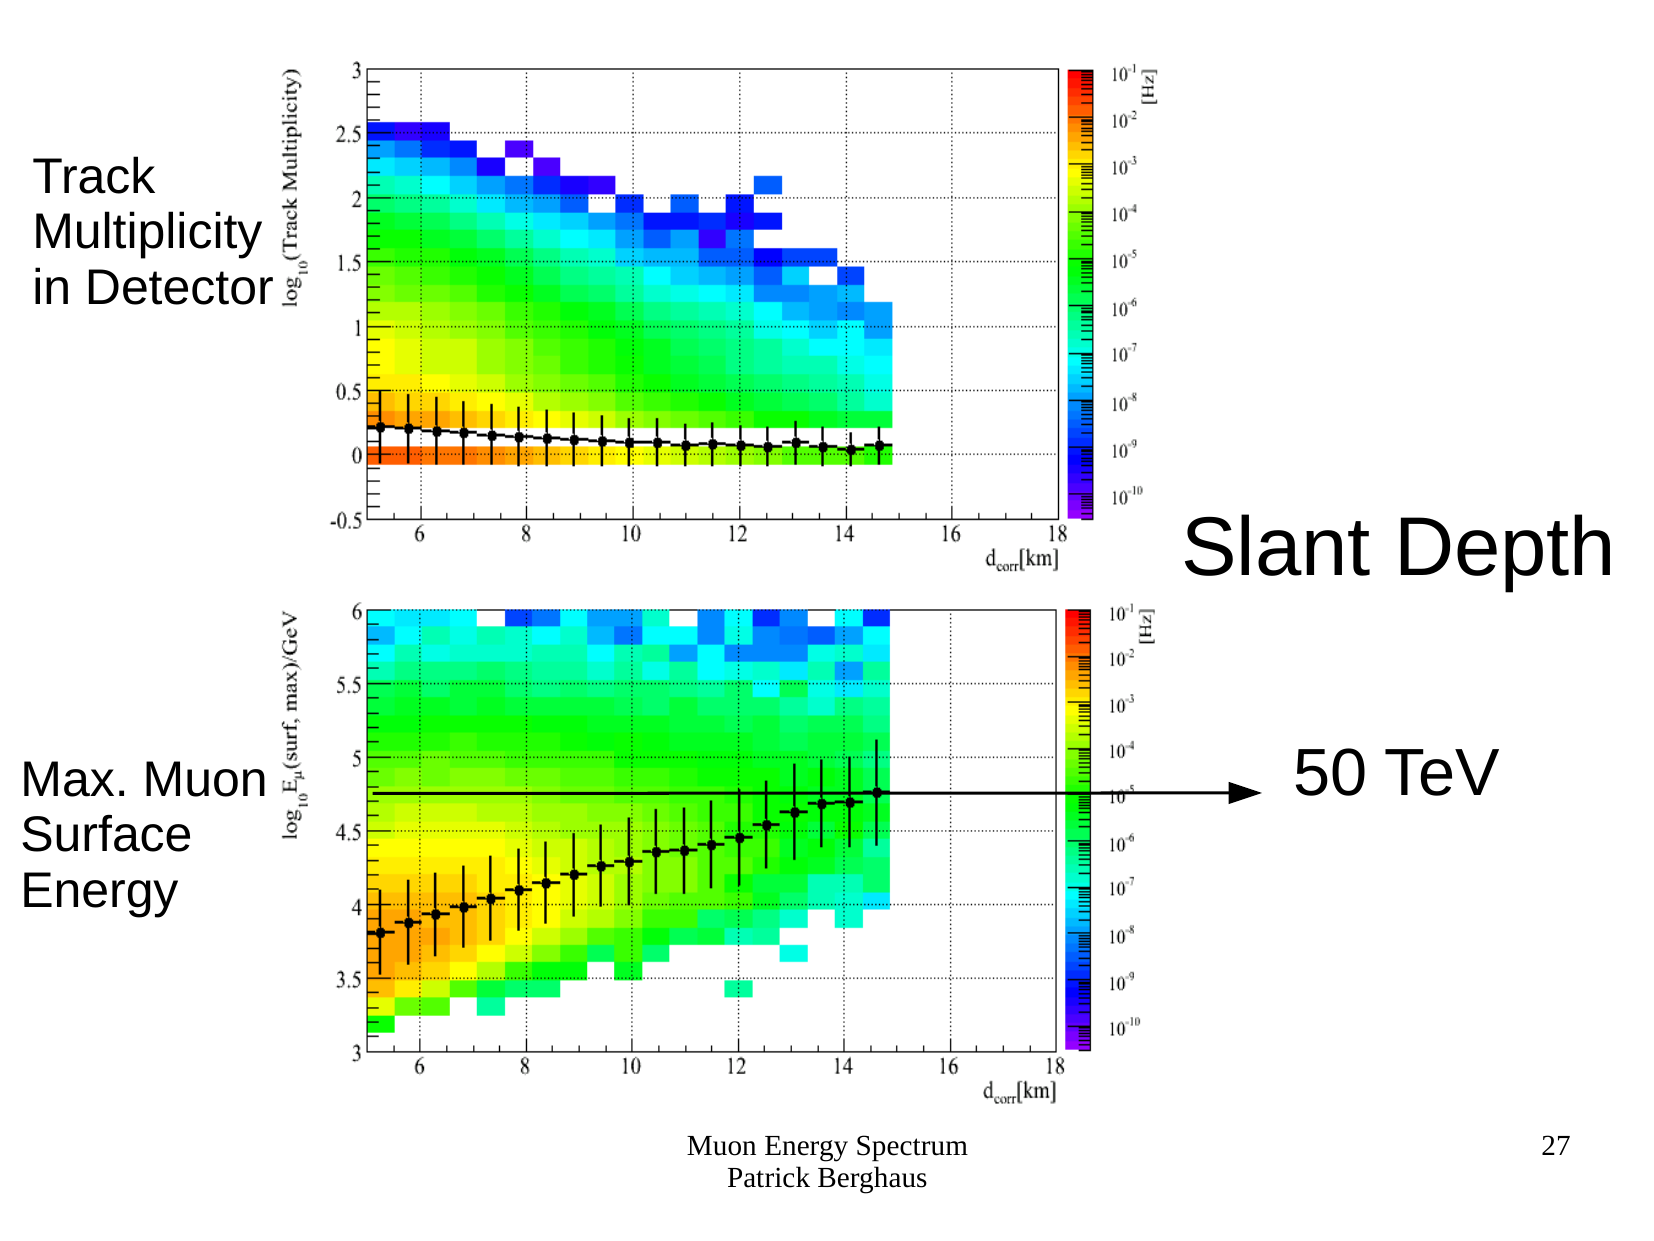

Track
Multiplicity
in Detector
Slant Depth
50 TeV
Max. Muon
Surface
Energy
27